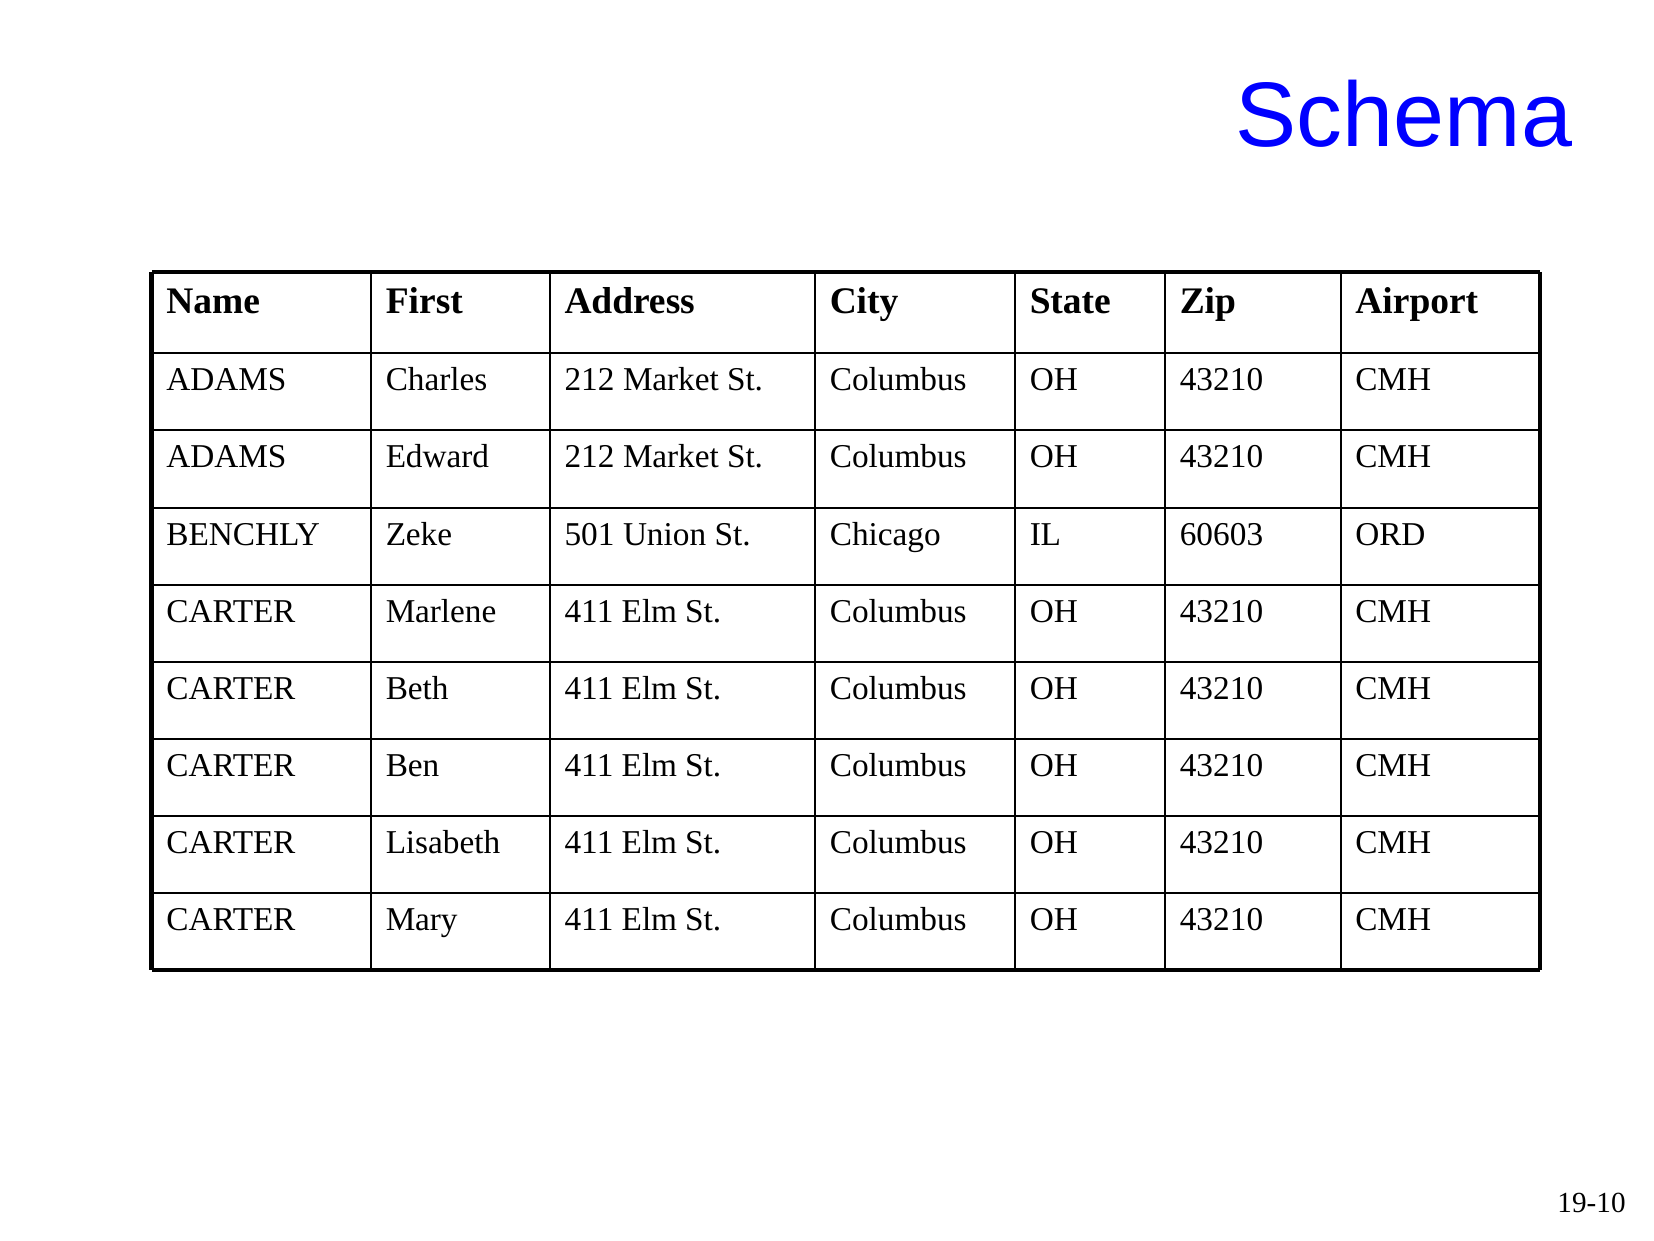

# Schema
Name
First
Address
City
State
Zip
Airport
ADAMS
Charles
212 Market St.
Columbus
OH
43210
CMH
ADAMS
Edward
212 Market St.
Columbus
OH
43210
CMH
BENCHLY
Zeke
501 Union St.
Chicago
IL
60603
ORD
CARTER
Marlene
411 Elm St.
Columbus
OH
43210
CMH
CARTER
Beth
411 Elm St.
Columbus
OH
43210
CMH
CARTER
Ben
411 Elm St.
Columbus
OH
43210
CMH
CARTER
Lisabeth
411 Elm St.
Columbus
OH
43210
CMH
CARTER
Mary
411 Elm St.
Columbus
OH
43210
CMH